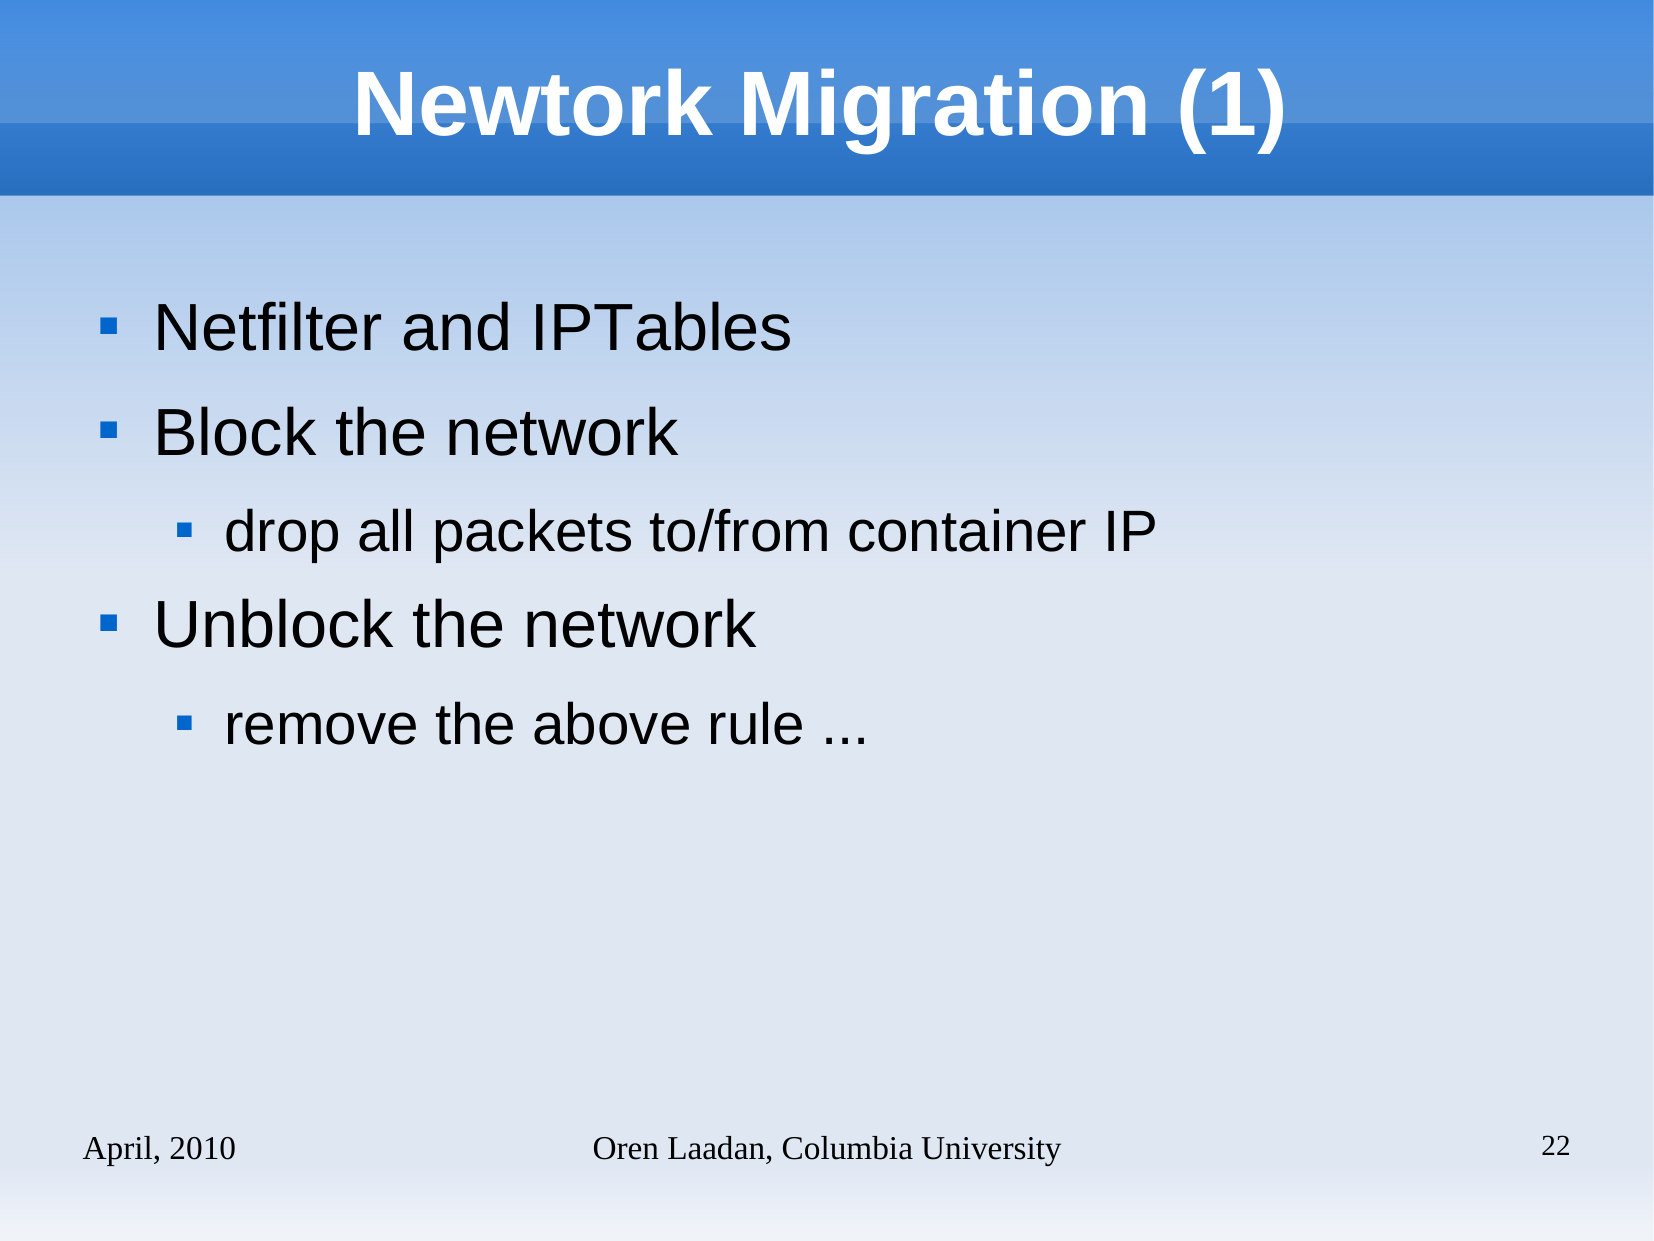

# Newtork Migration (1)
Netfilter and IPTables
Block the network
drop all packets to/from container IP
Unblock the network
remove the above rule ...
22